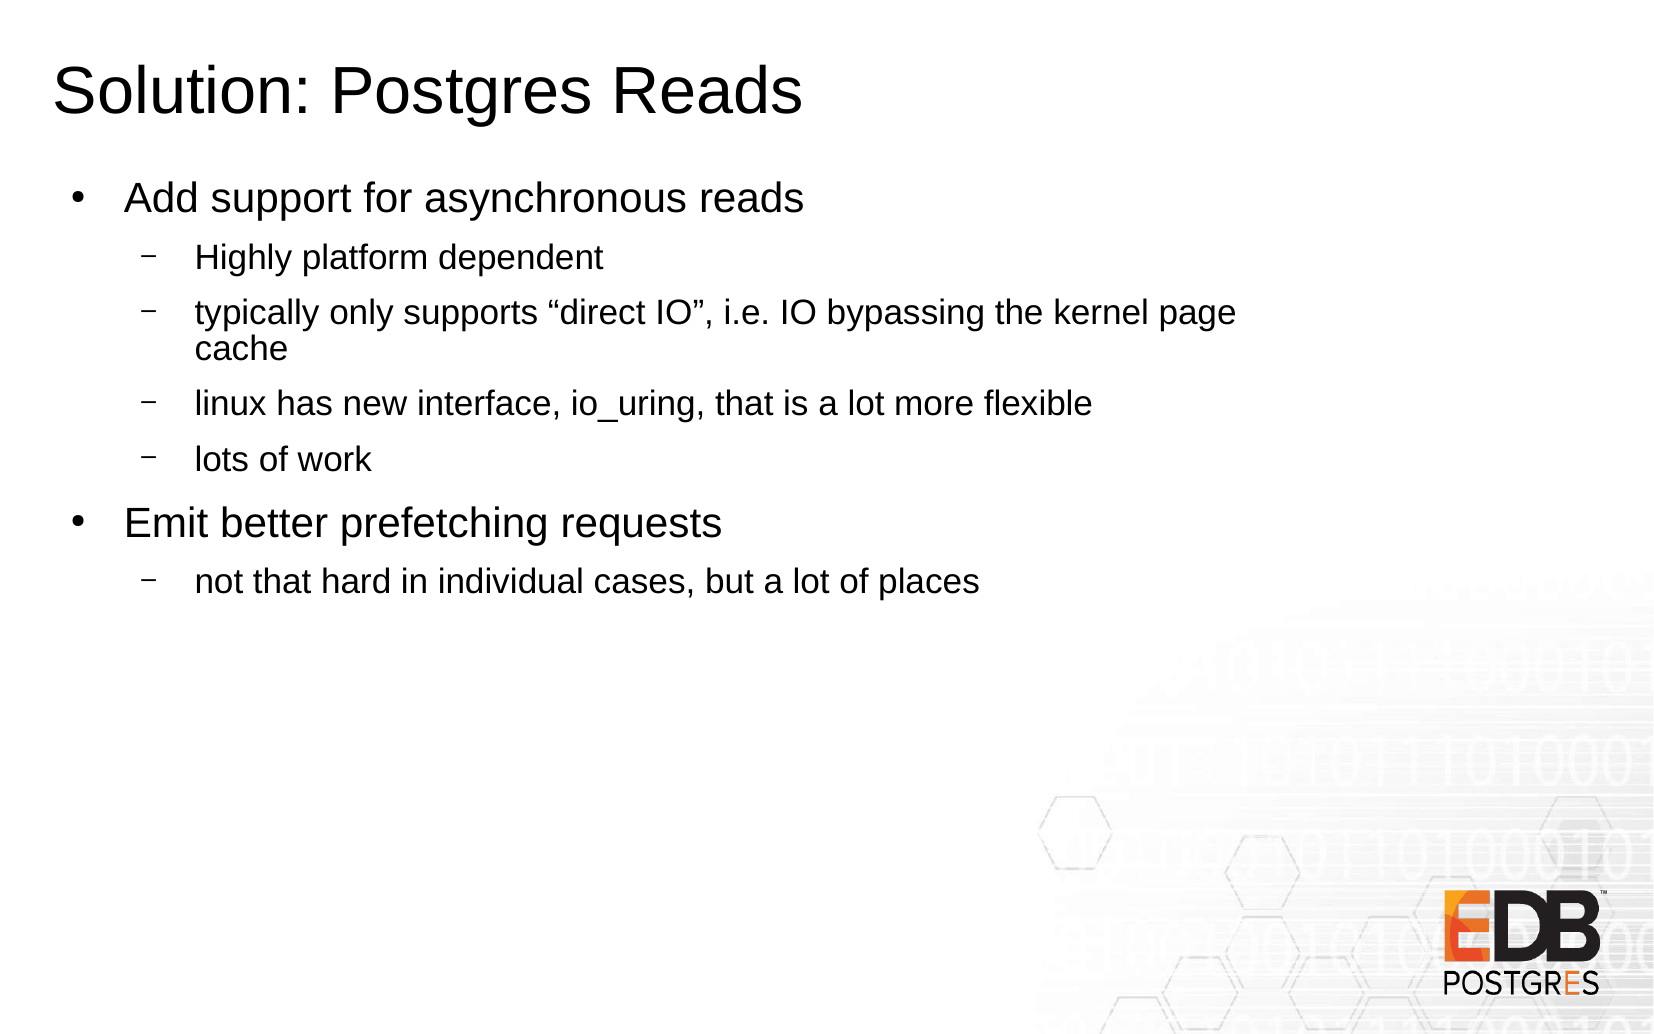

# Solution: Postgres Reads
Add support for asynchronous reads
Highly platform dependent
typically only supports “direct IO”, i.e. IO bypassing the kernel page cache
linux has new interface, io_uring, that is a lot more flexible
lots of work
Emit better prefetching requests
not that hard in individual cases, but a lot of places